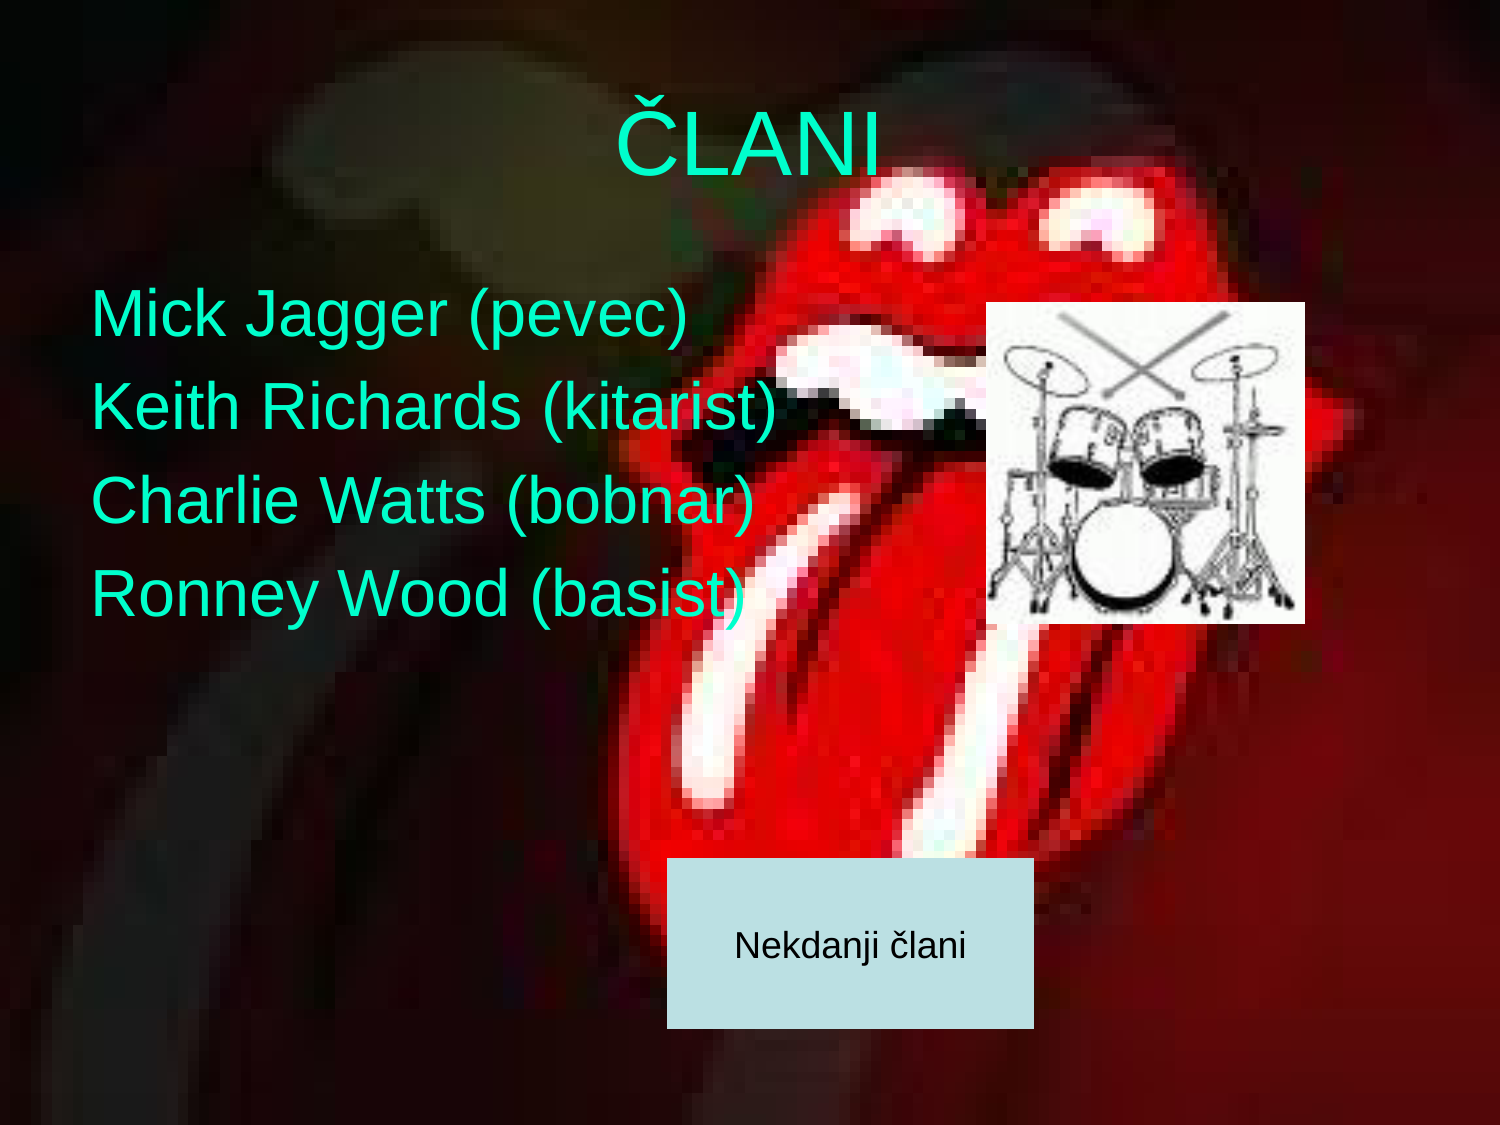

# ČLANI
Mick Jagger (pevec)
Keith Richards (kitarist)
Charlie Watts (bobnar)
Ronney Wood (basist)
Nekdanji člani